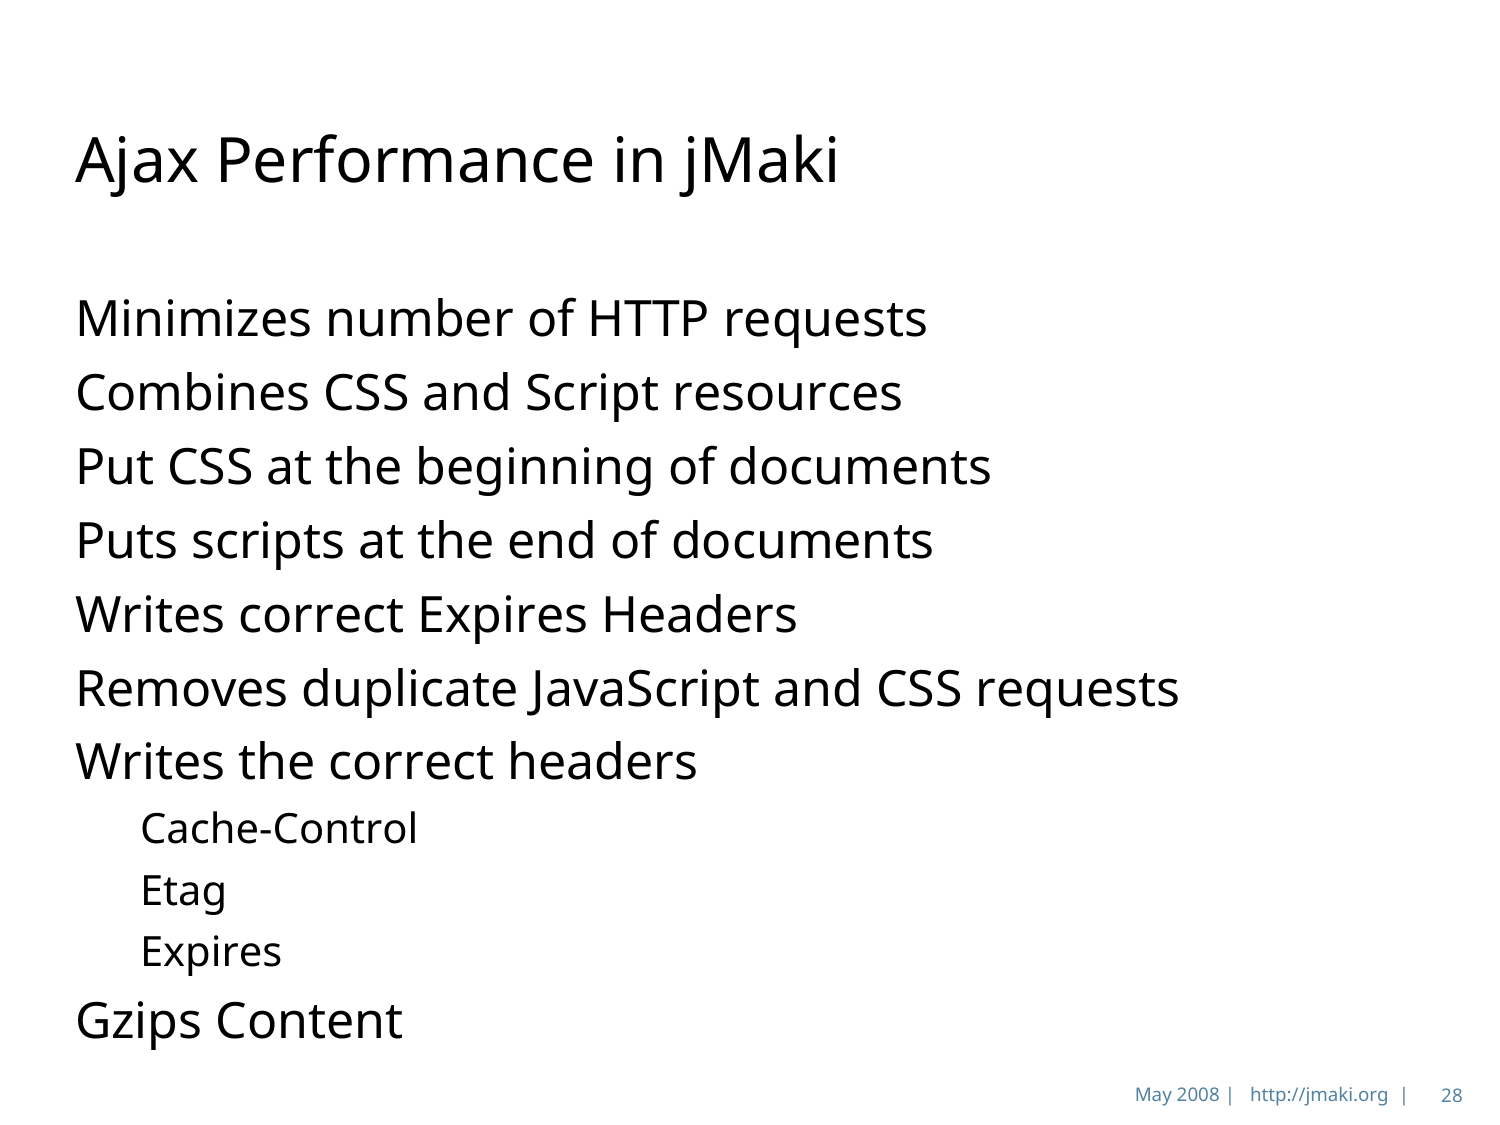

# Ajax Performance in jMaki
Minimizes number of HTTP requests
Combines CSS and Script resources
Put CSS at the beginning of documents
Puts scripts at the end of documents
Writes correct Expires Headers
Removes duplicate JavaScript and CSS requests
Writes the correct headers
Cache-Control
Etag
Expires
Gzips Content